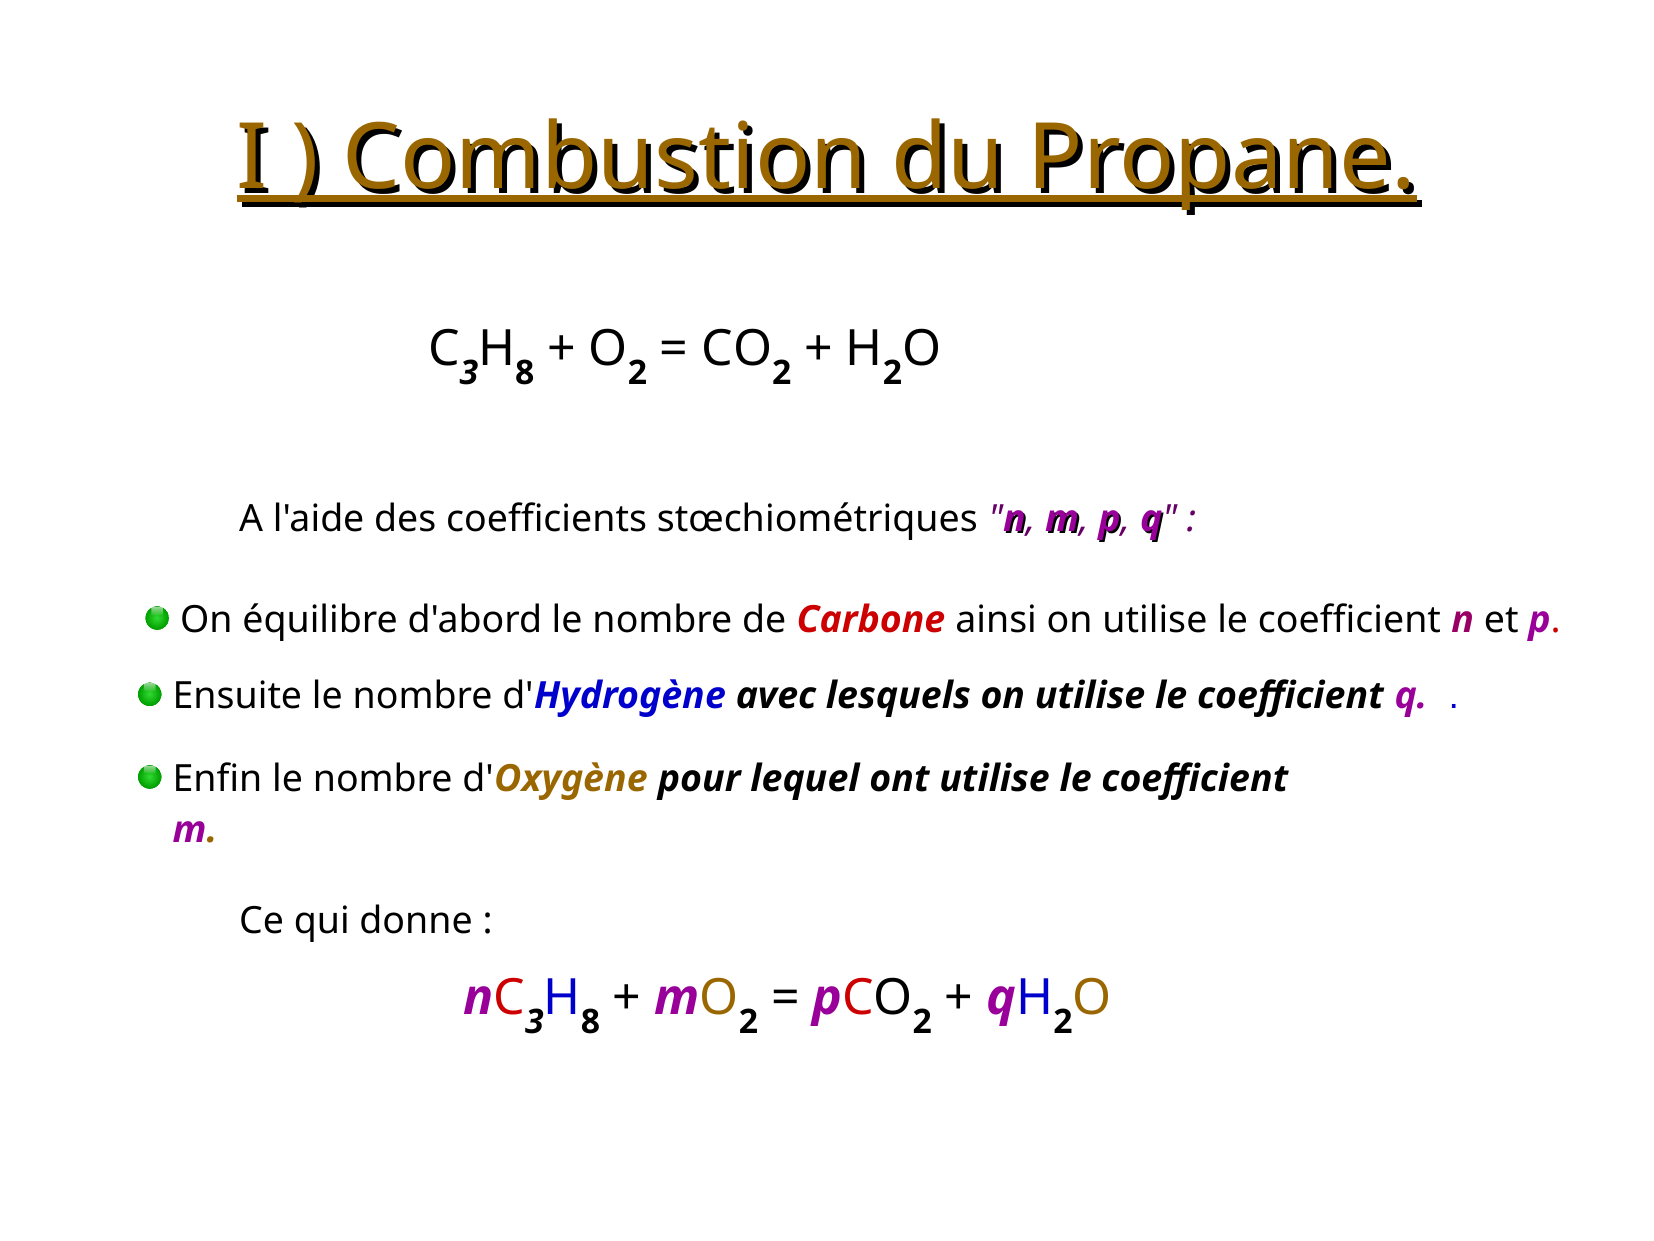

# I ) Combustion du Propane.
C3H8 + O2 = CO2 + H2O
A l'aide des coefficients stœchiométriques "n, m, p, q" :
On équilibre d'abord le nombre de Carbone ainsi on utilise le coefficient n et p.
Ensuite le nombre d'Hydrogène avec lesquels on utilise le coefficient q. .
Enfin le nombre d'Oxygène pour lequel ont utilise le coefficient m.
Ce qui donne :
nC3H8 + mO2 = pCO2 + qH2O